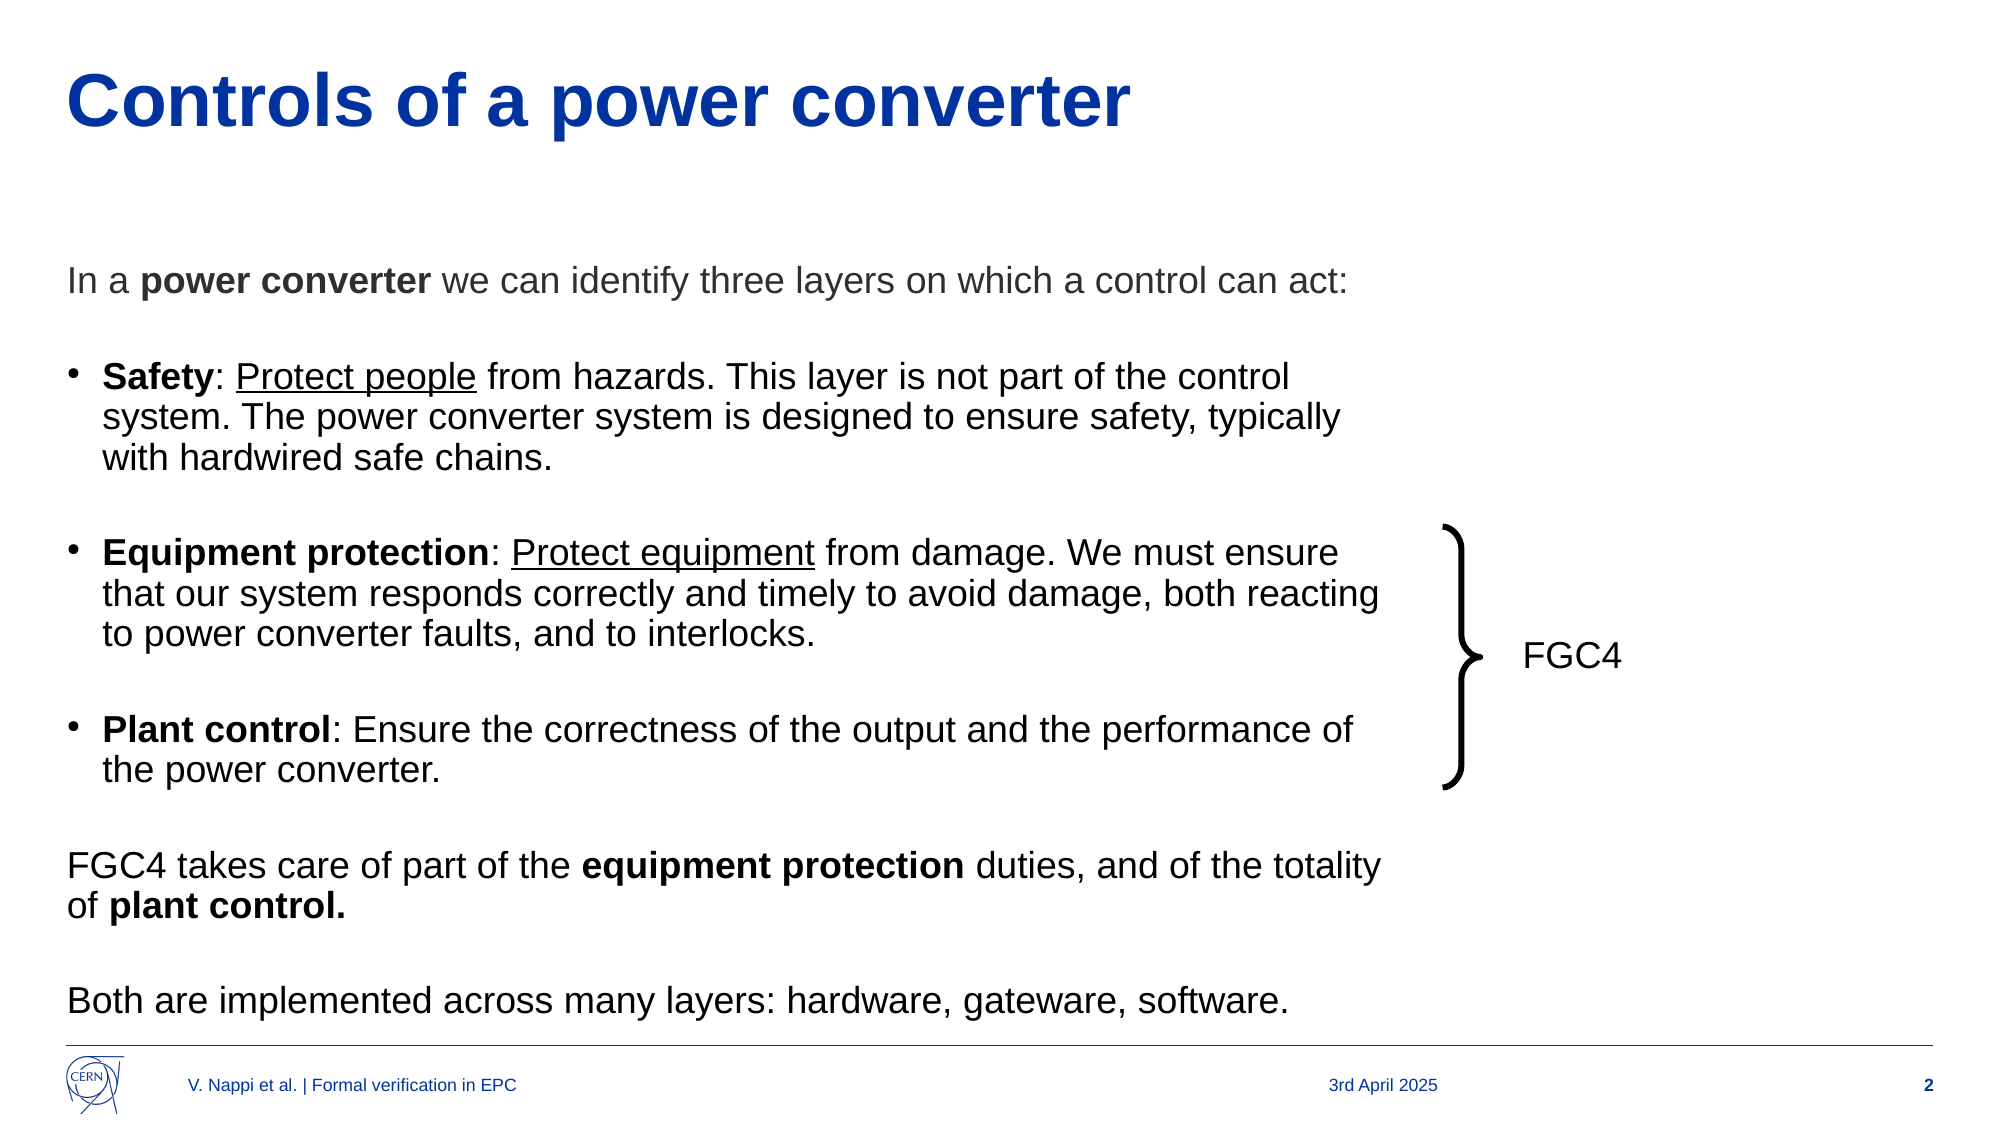

Controls of a power converter
# In a power converter we can identify three layers on which a control can act:
Safety: Protect people from hazards. This layer is not part of the control system. The power converter system is designed to ensure safety, typically with hardwired safe chains.
Equipment protection: Protect equipment from damage. We must ensure that our system responds correctly and timely to avoid damage, both reacting to power converter faults, and to interlocks.
Plant control: Ensure the correctness of the output and the performance of the power converter.
FGC4 takes care of part of the equipment protection duties, and of the totality of plant control.
Both are implemented across many layers: hardware, gateware, software.
FGC4
V. Nappi et al. | Formal verification in EPC
3rd April 2025
2